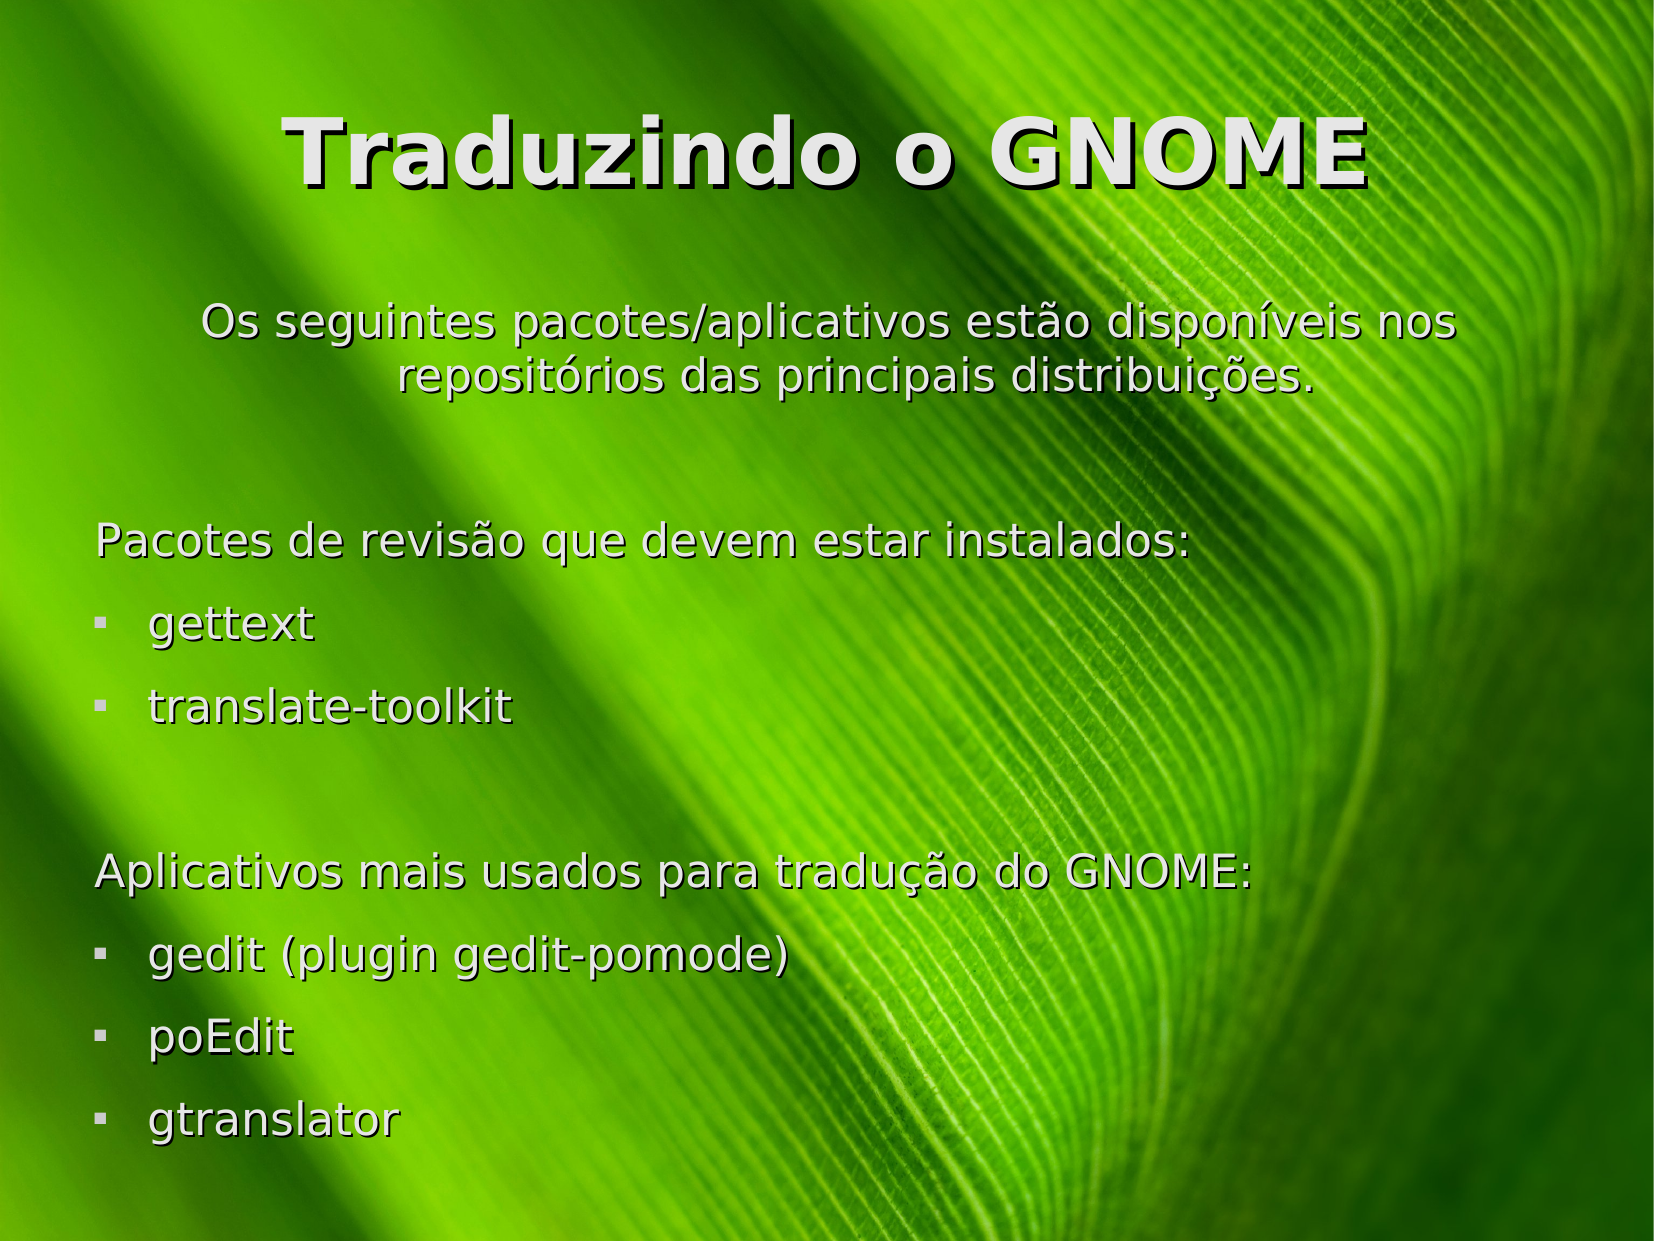

# Traduzindo o GNOME
Os seguintes pacotes/aplicativos estão disponíveis nos repositórios das principais distribuições.
Pacotes de revisão que devem estar instalados:
gettext
translate-toolkit
Aplicativos mais usados para tradução do GNOME:
gedit (plugin gedit-pomode)
poEdit
gtranslator